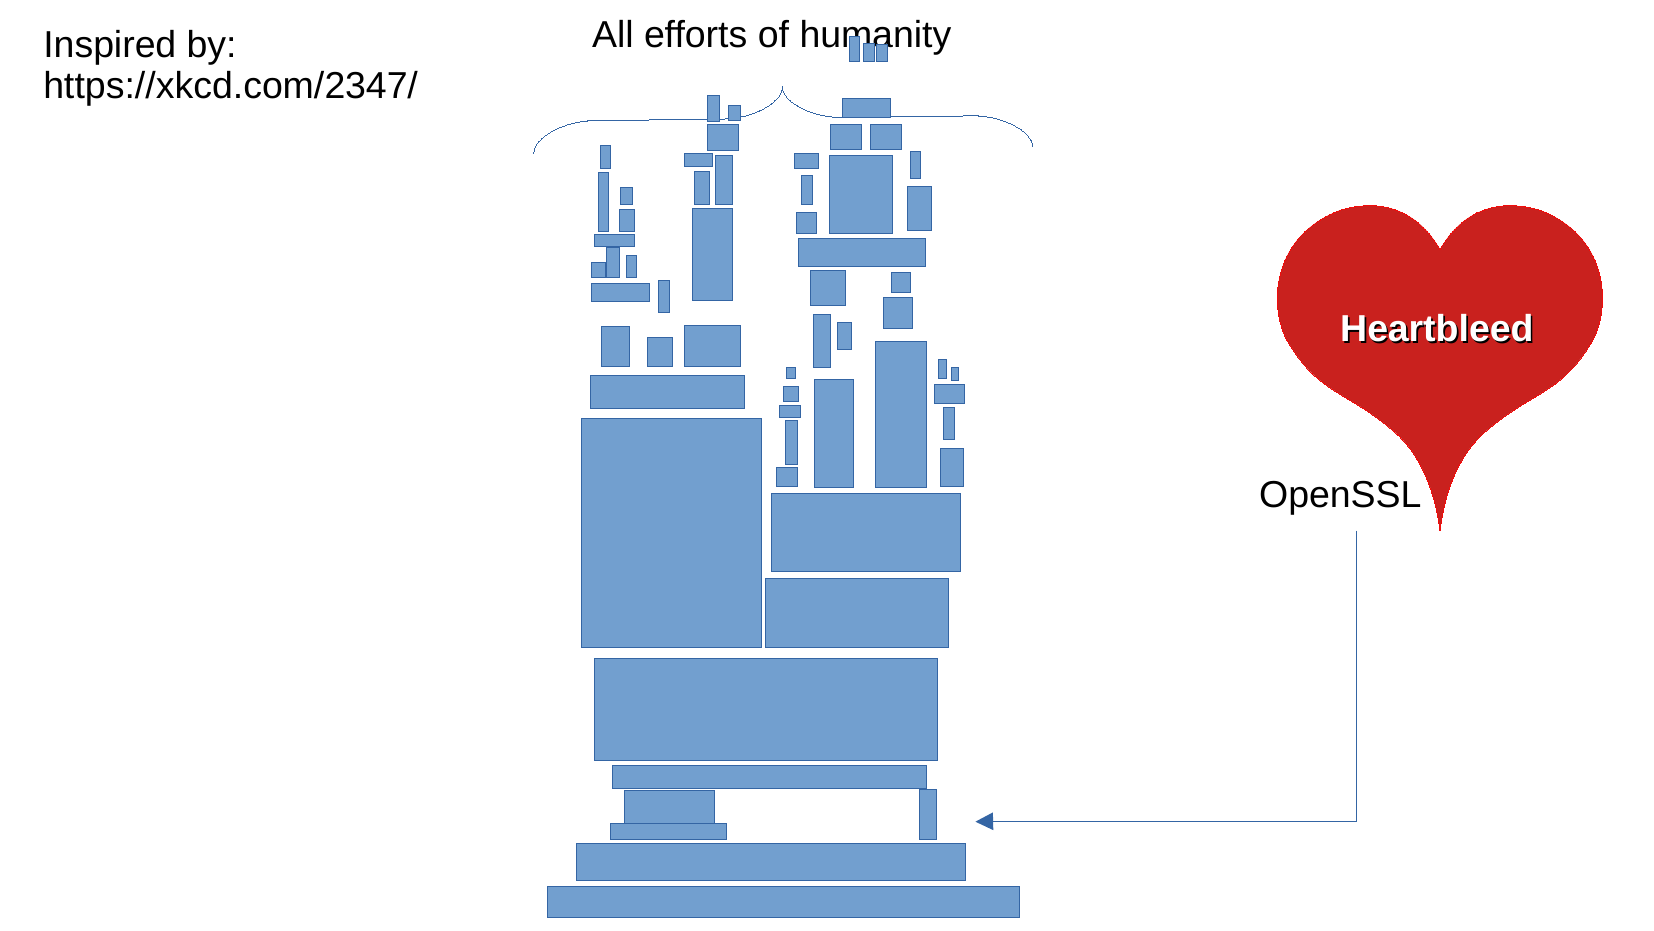

All efforts of humanity
Inspired by:
https://xkcd.com/2347/
 Heartbleed
OpenSSL